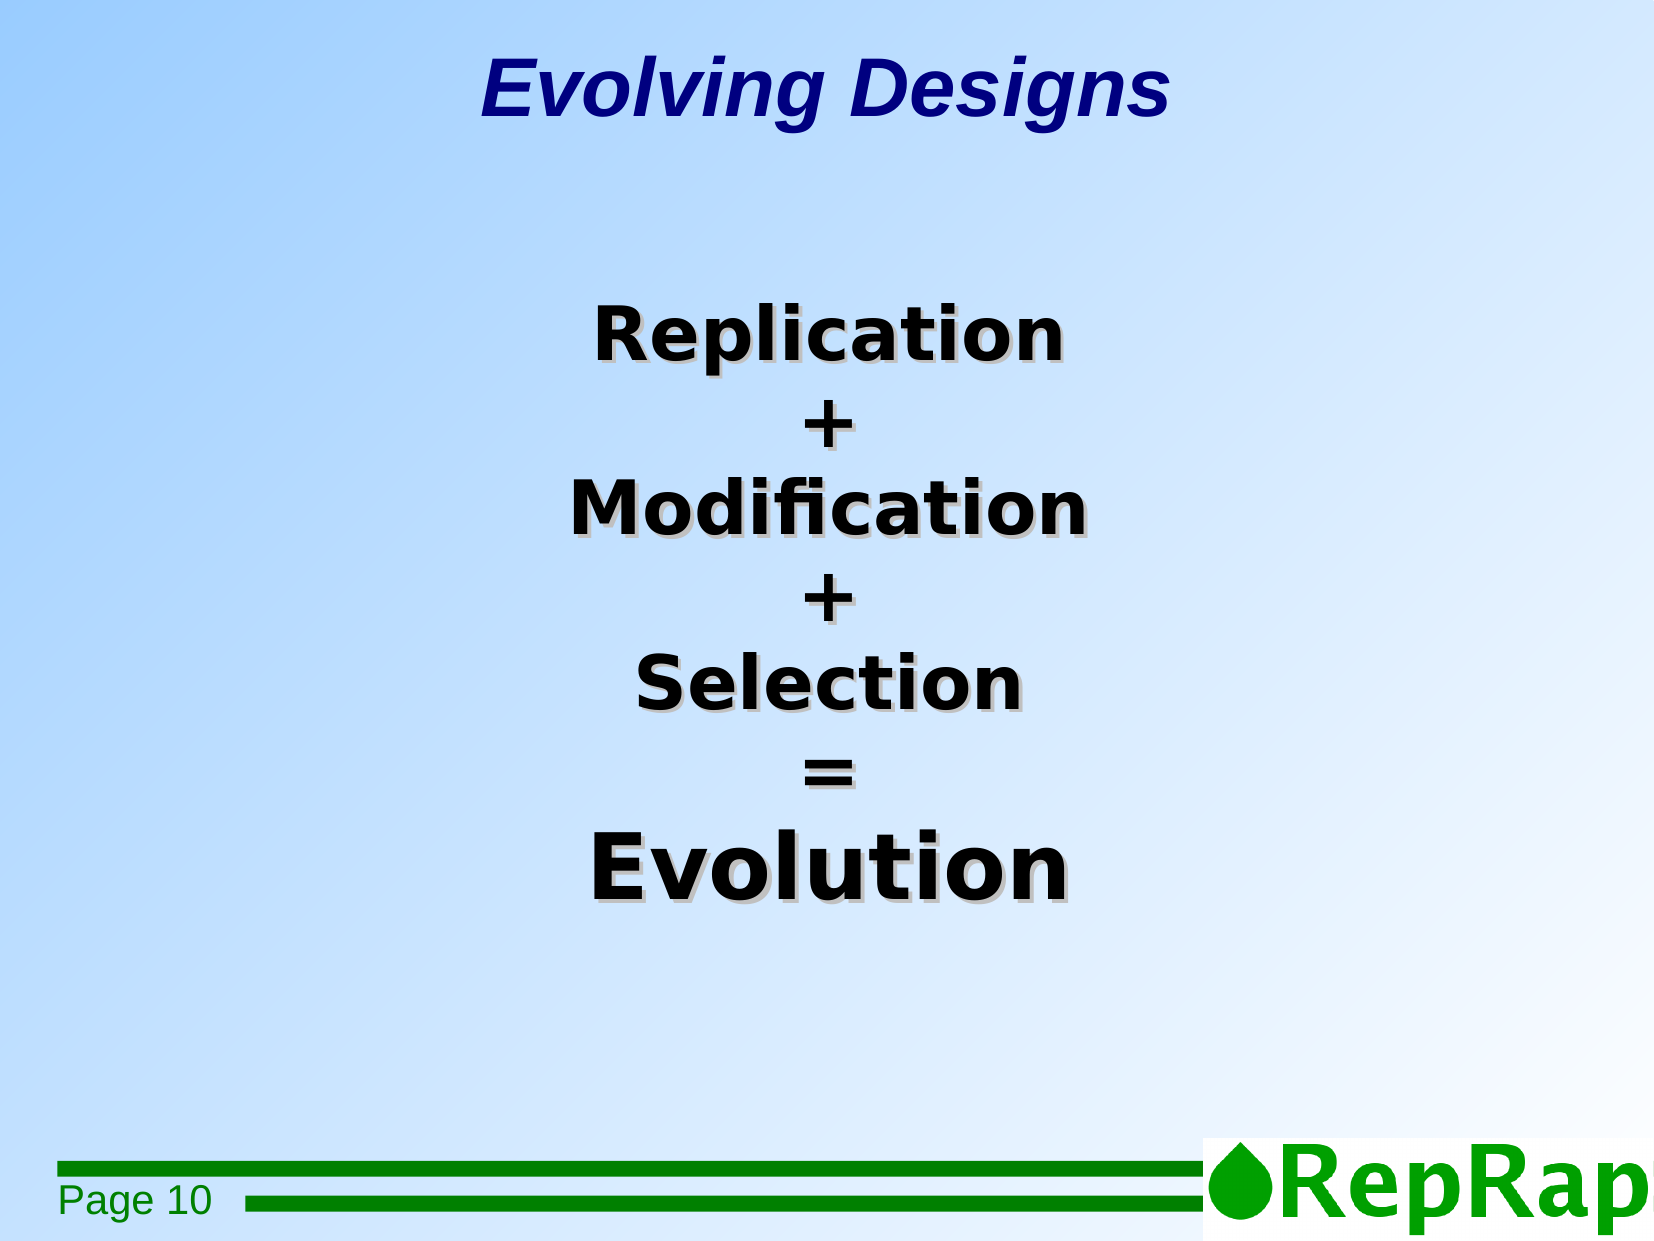

# Evolving Designs
Replication
+
Modification
+
Selection
=
Evolution